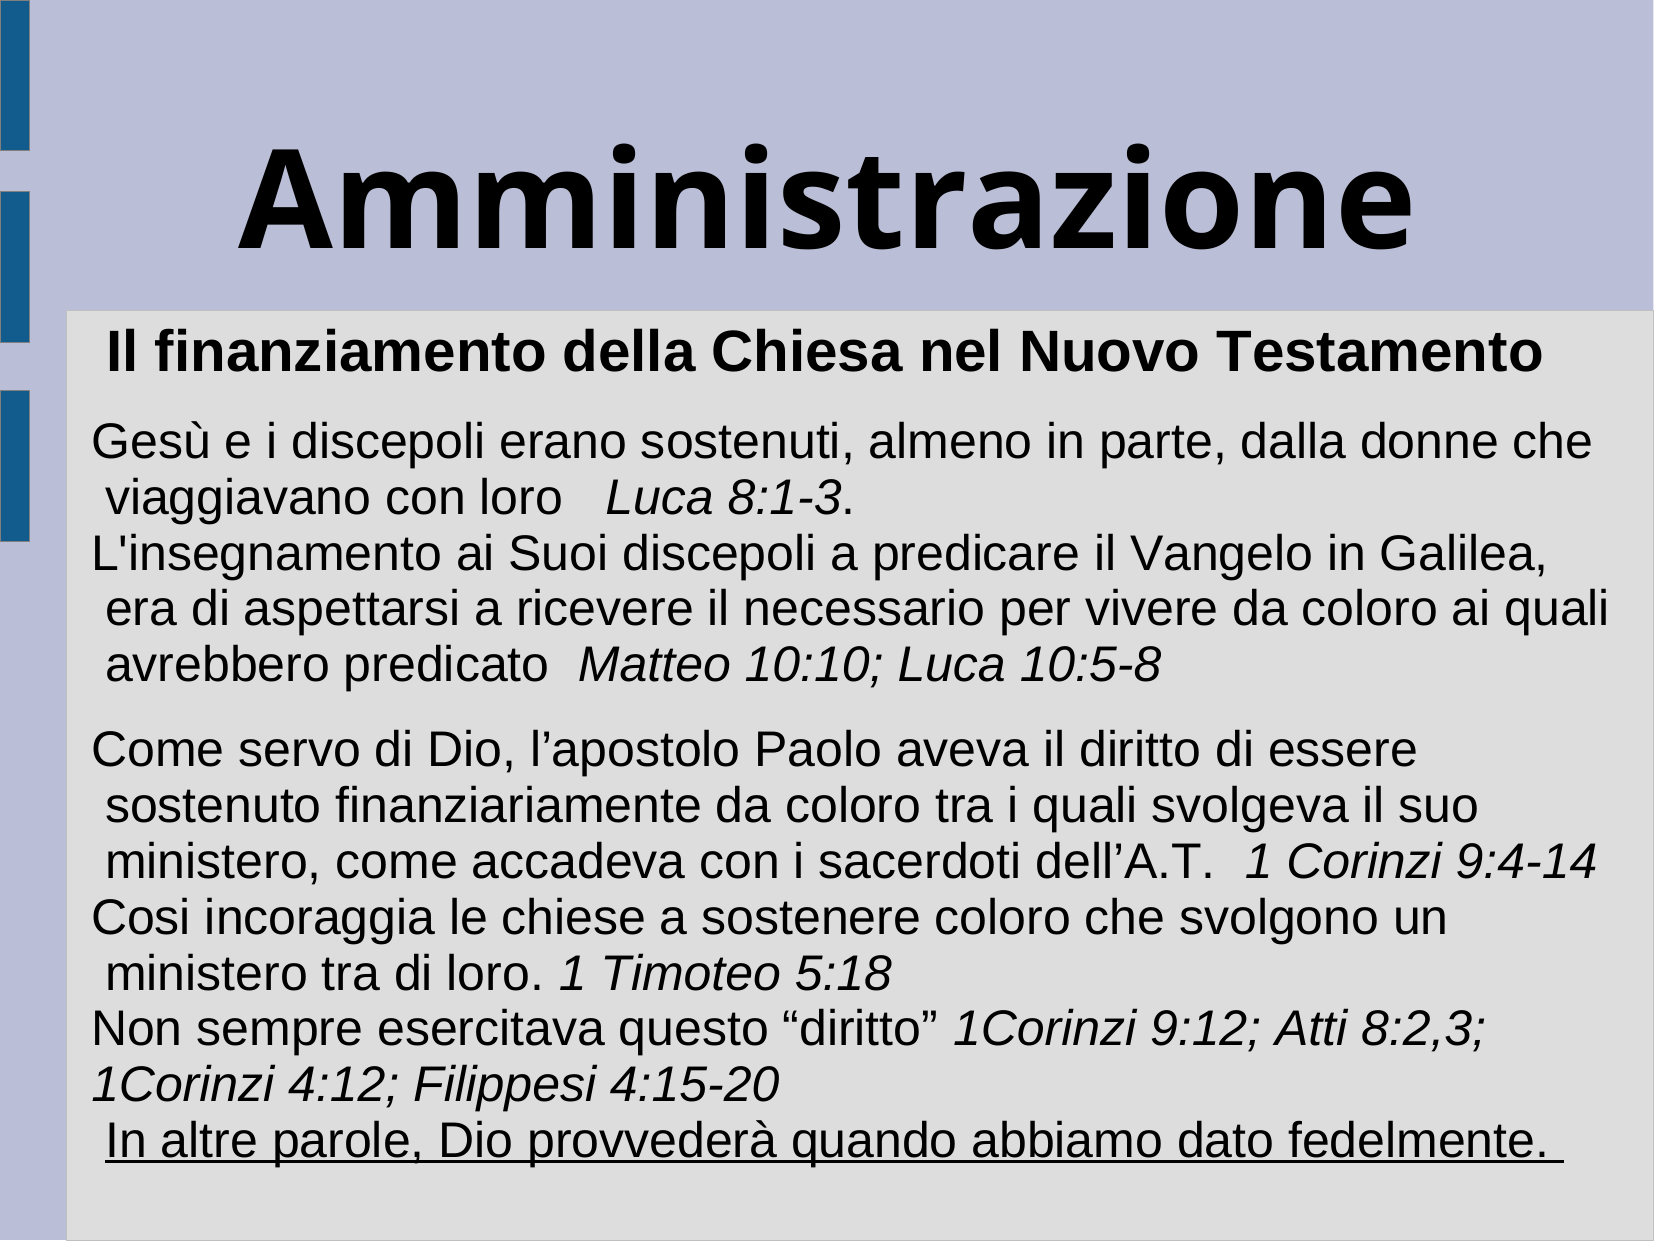

# Amministrazione
Il finanziamento della Chiesa nel Nuovo Testamento
 Gesù e i discepoli erano sostenuti, almeno in parte, dalla donne che viaggiavano con loro Luca 8:1-3. L'insegnamento ai Suoi discepoli a predicare il Vangelo in Galilea, era di aspettarsi a ricevere il necessario per vivere da coloro ai quali avrebbero predicato Matteo 10:10; Luca 10:5-8
 Come servo di Dio, l’apostolo Paolo aveva il diritto di essere sostenuto finanziariamente da coloro tra i quali svolgeva il suo ministero, come accadeva con i sacerdoti dell’A.T. 1 Corinzi 9:4-14 Cosi incoraggia le chiese a sostenere coloro che svolgono un ministero tra di loro. 1 Timoteo 5:18 Non sempre esercitava questo “diritto” 1Corinzi 9:12; Atti 8:2,3; 1Corinzi 4:12; Filippesi 4:15-20 In altre parole, Dio provvederà quando abbiamo dato fedelmente.